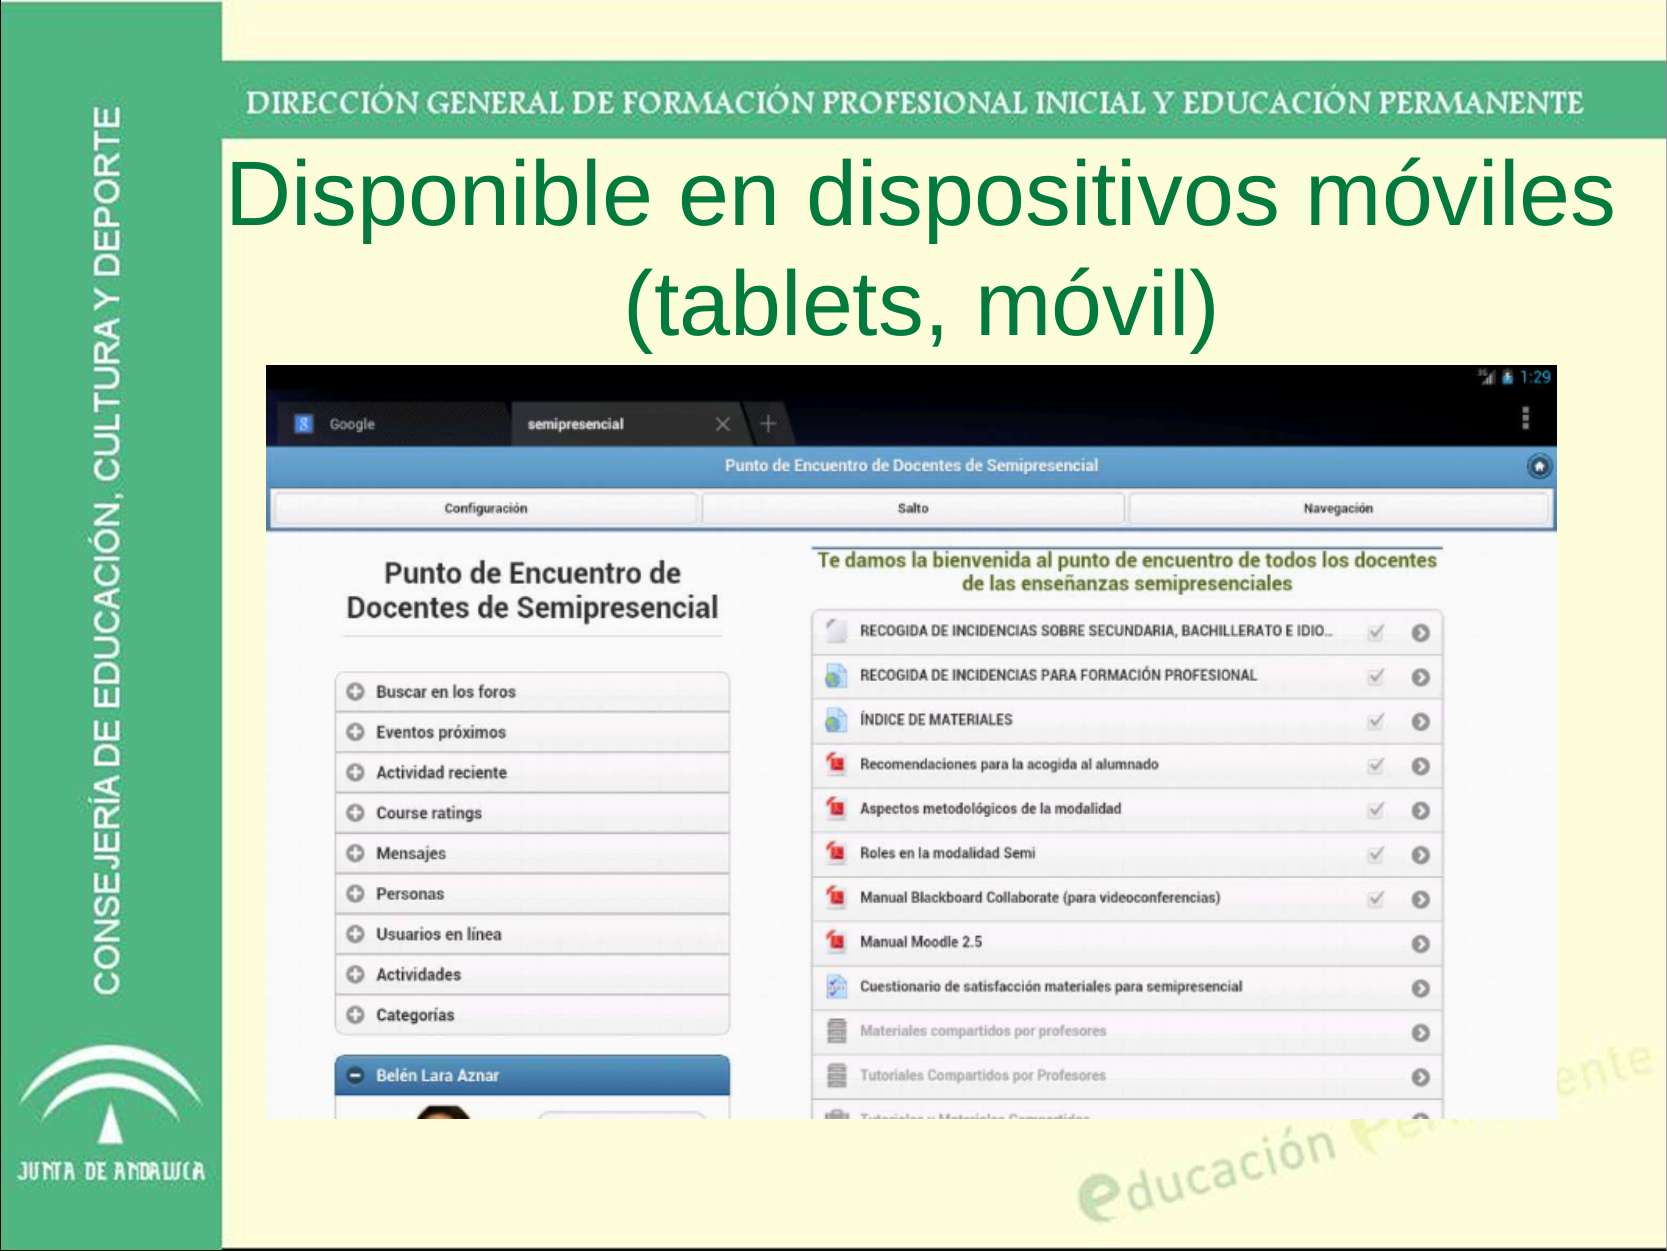

# Disponible en dispositivos móviles (tablets, móvil)